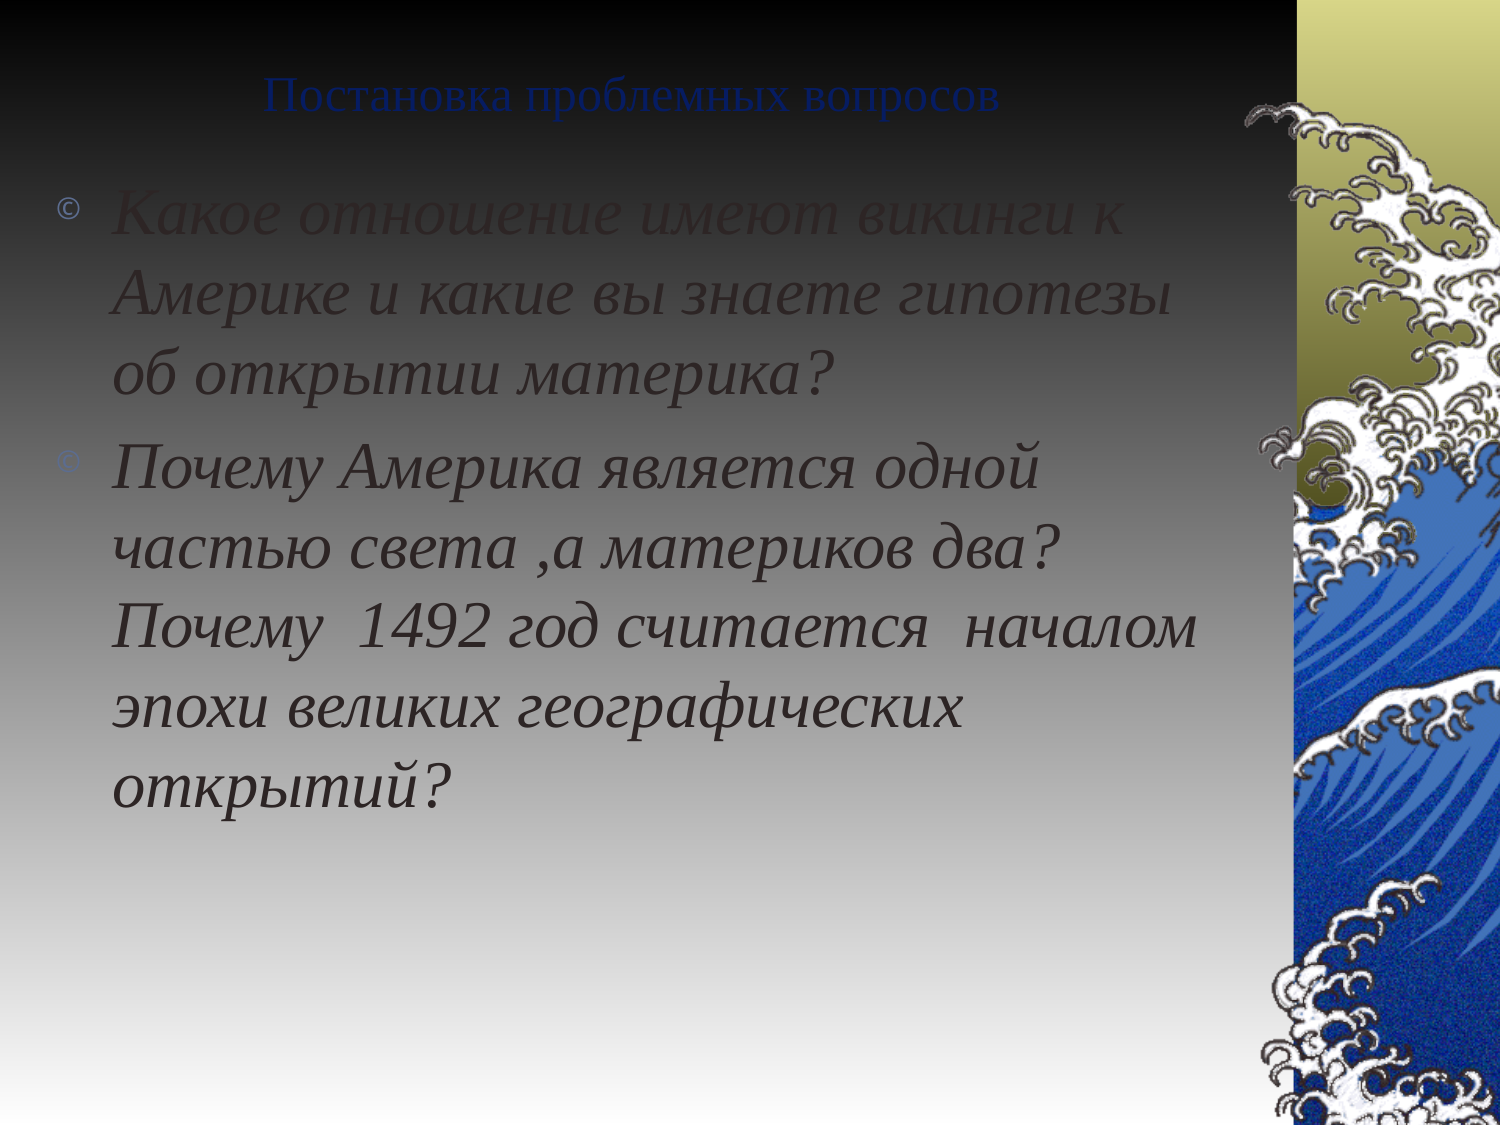

# Постановка проблемных вопросов
Какое отношение имеют викинги к Америке и какие вы знаете гипотезы об открытии материка?
Почему Америка является одной частью света ,а материков два? Почему 1492 год считается началом эпохи великих географических открытий?